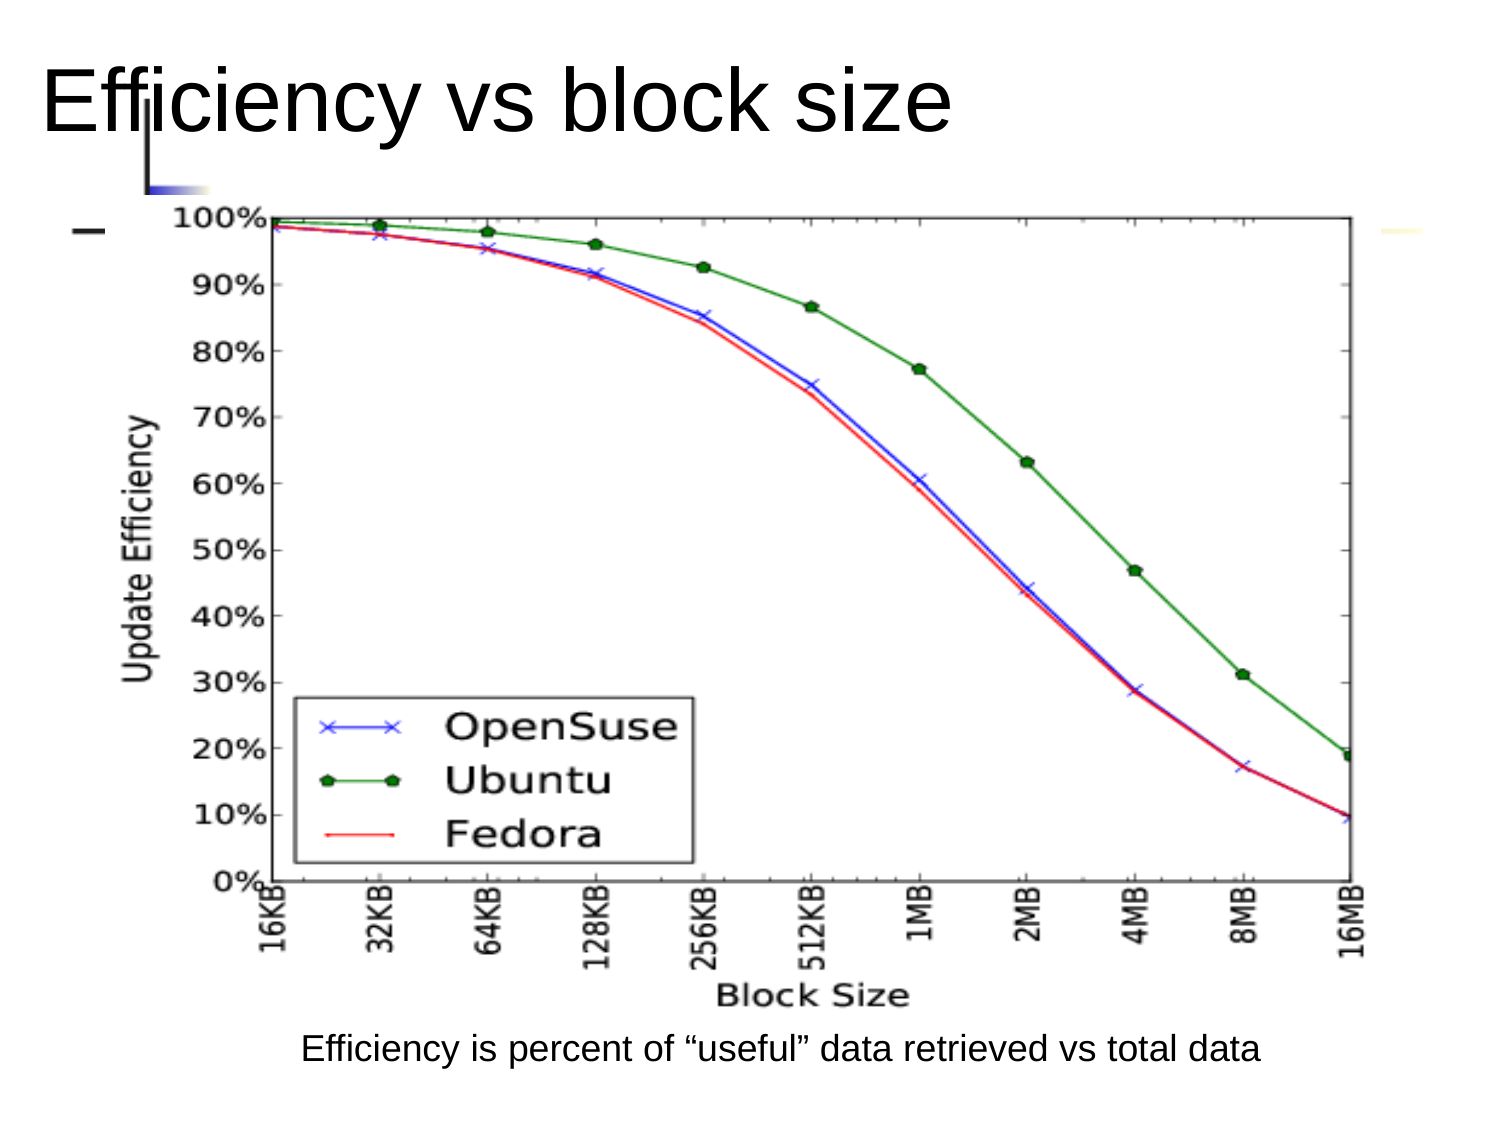

# Efficiency vs block size
Efficiency is percent of “useful” data retrieved vs total data